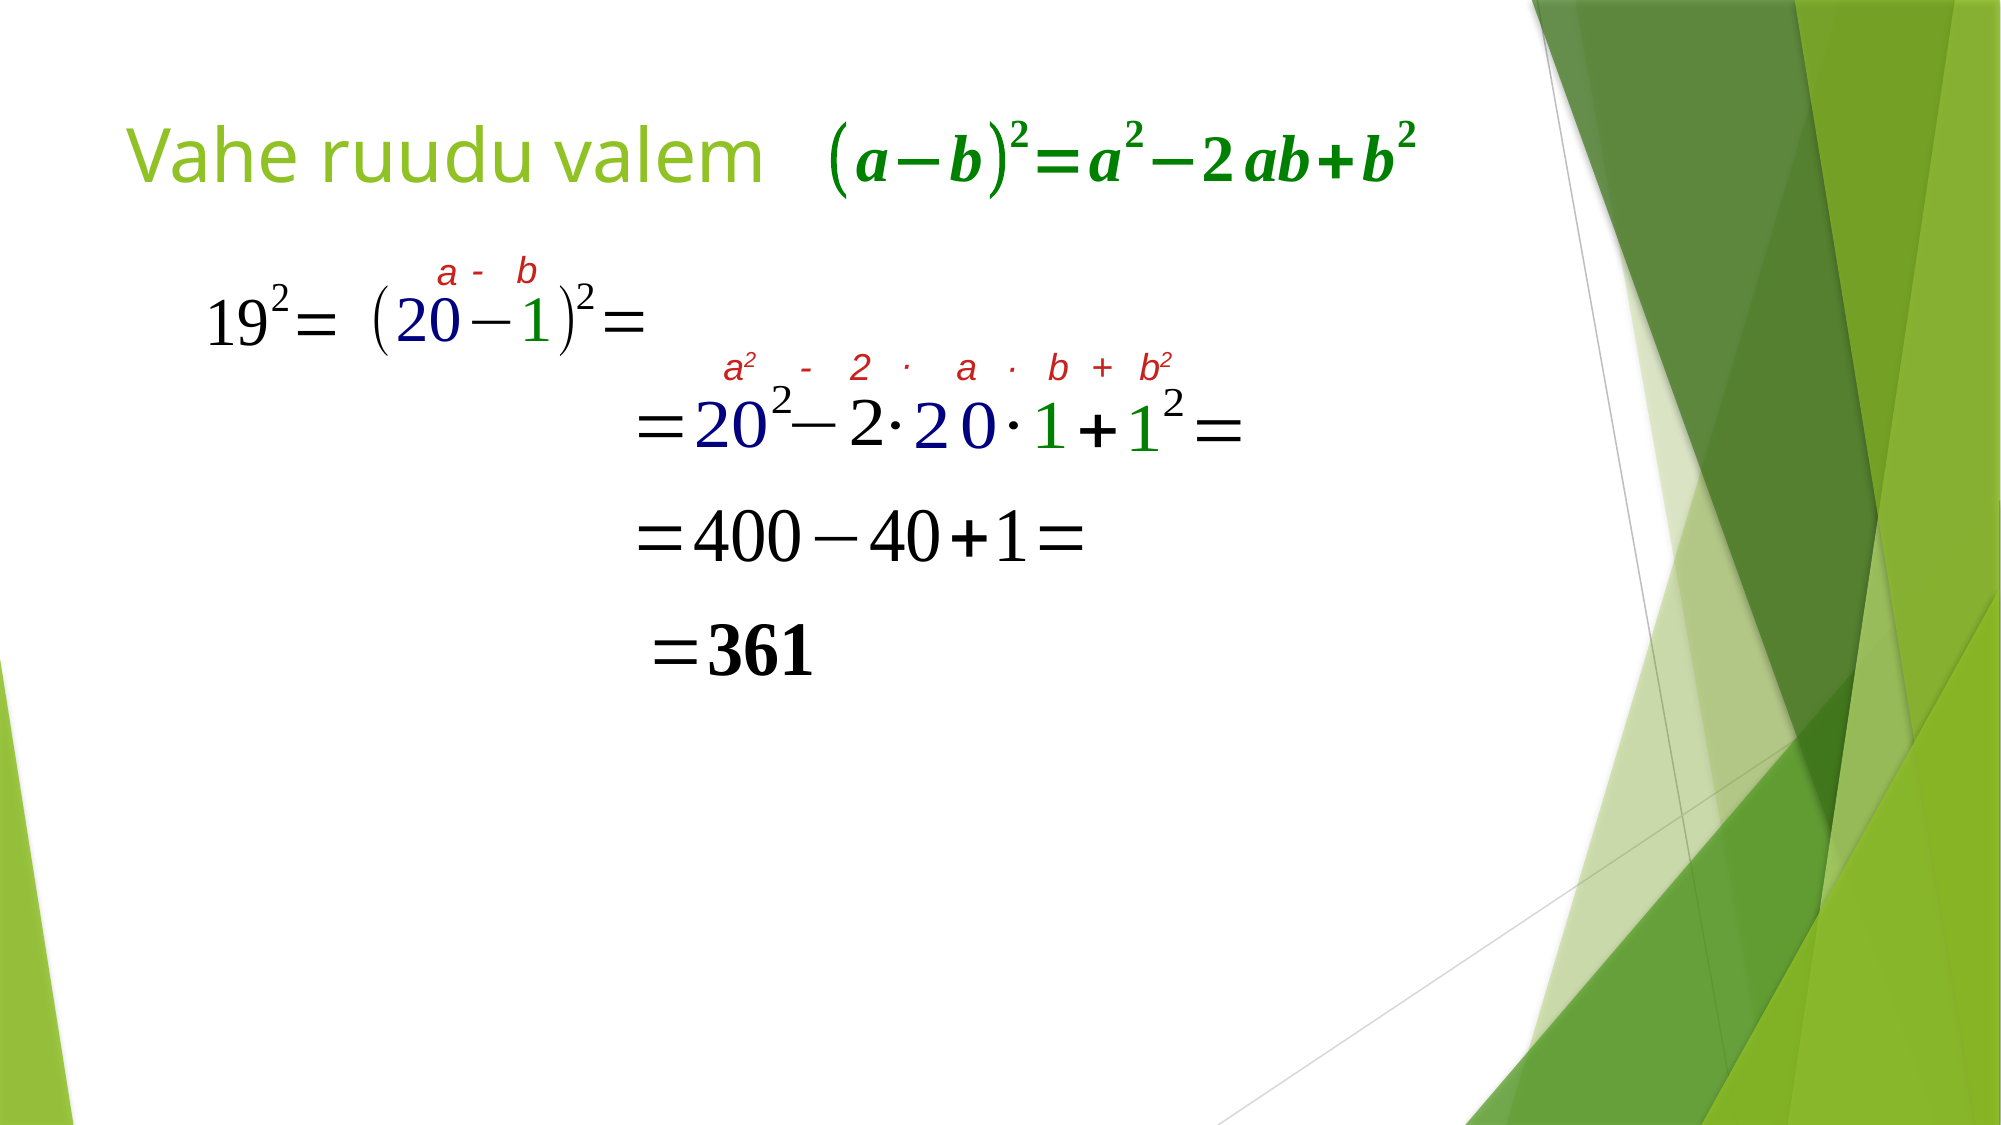

# Vahe ruudu valem
-
b
a
·
a2
-
2
a
·
b
+
b2